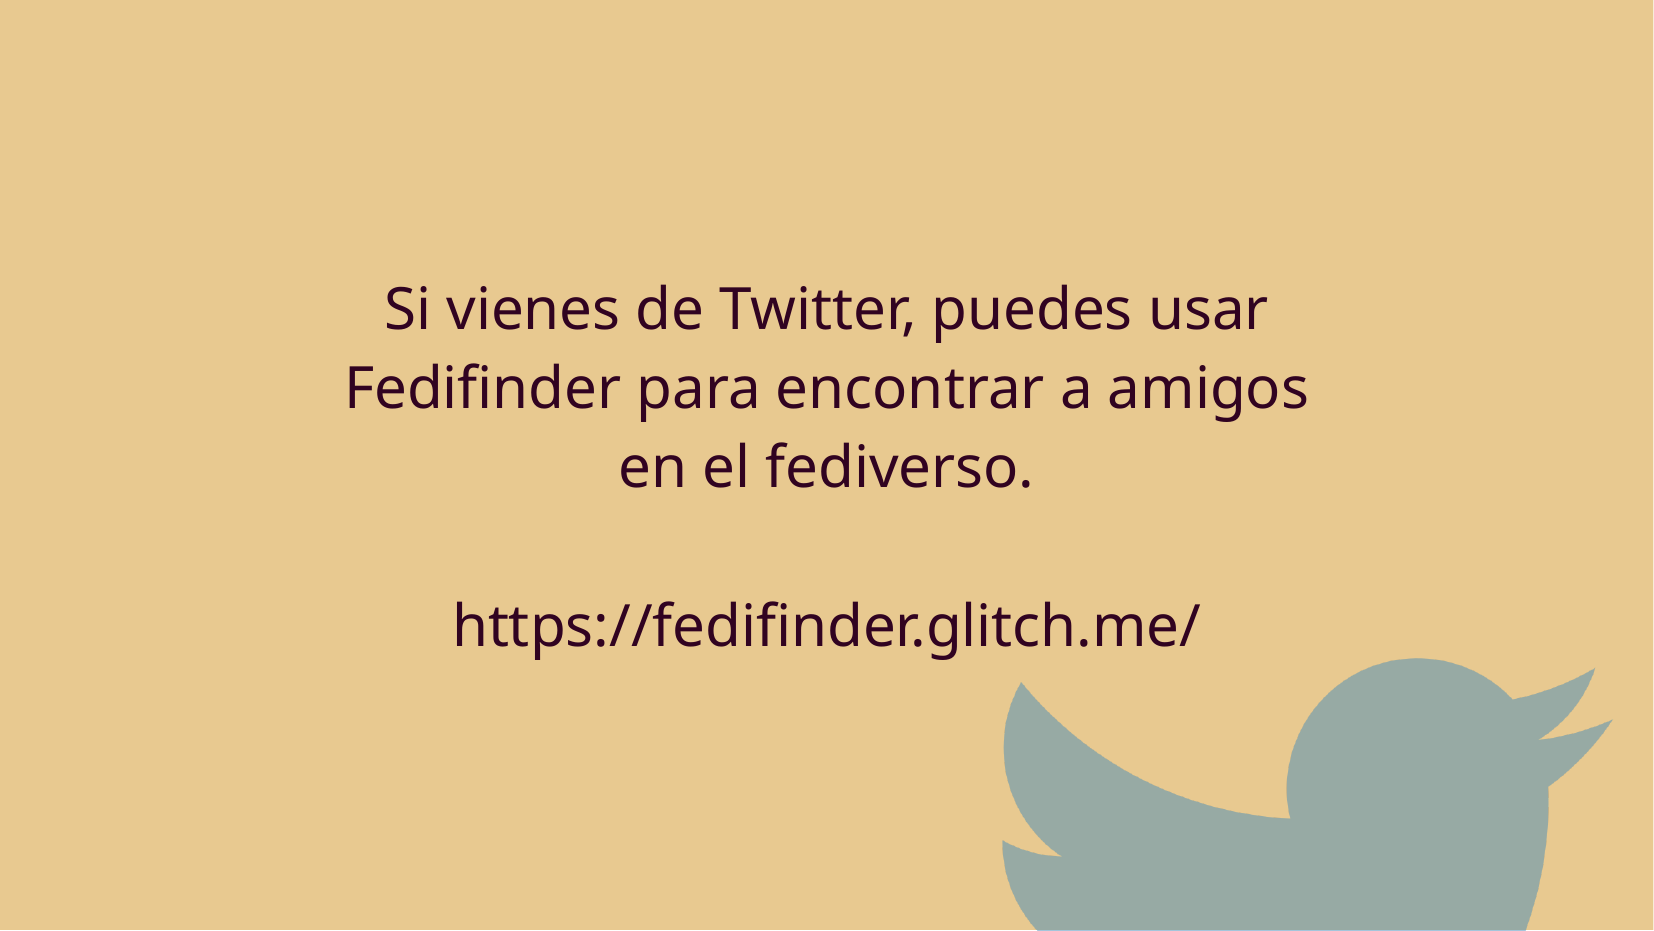

Si vienes de Twitter, puedes usar Fedifinder para encontrar a amigos en el fediverso.
https://fedifinder.glitch.me/